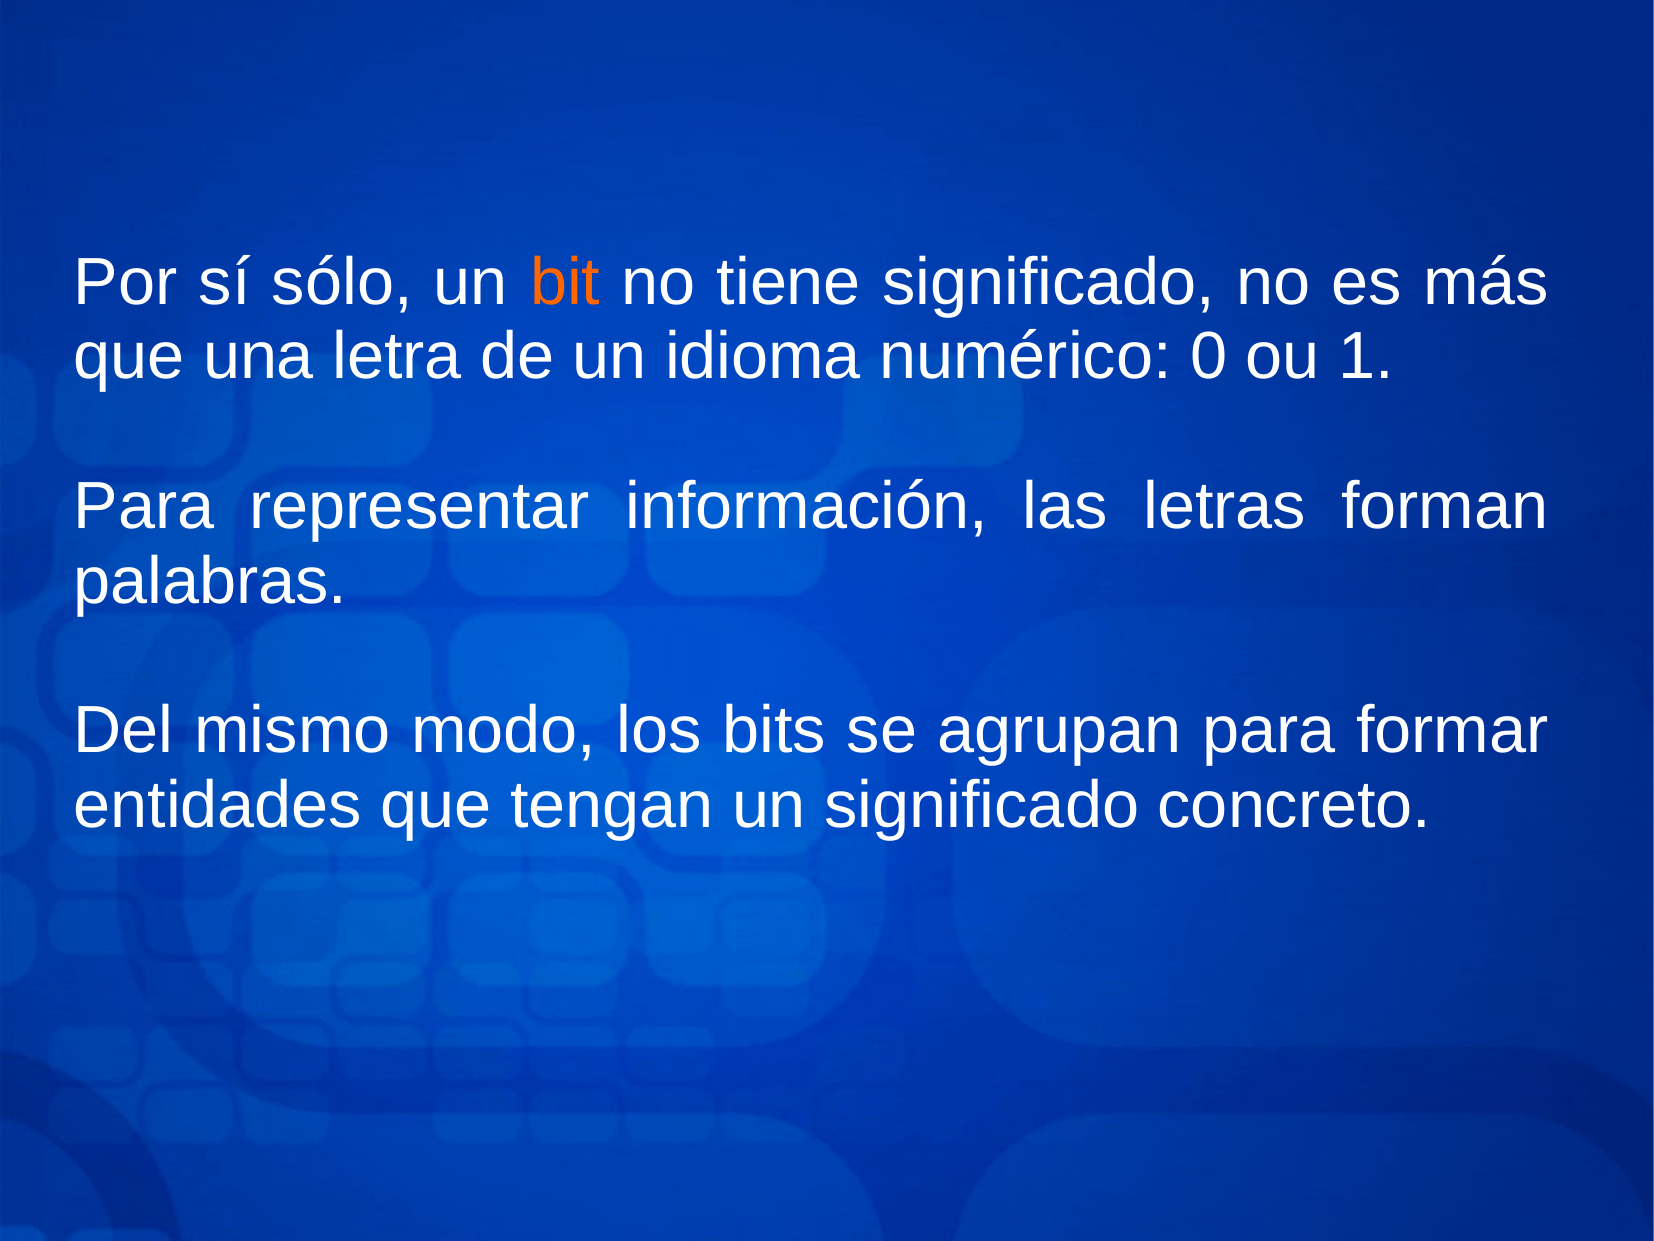

Por sí sólo, un bit no tiene significado, no es más que una letra de un idioma numérico: 0 ou 1.
Para representar información, las letras forman palabras.
Del mismo modo, los bits se agrupan para formar entidades que tengan un significado concreto.